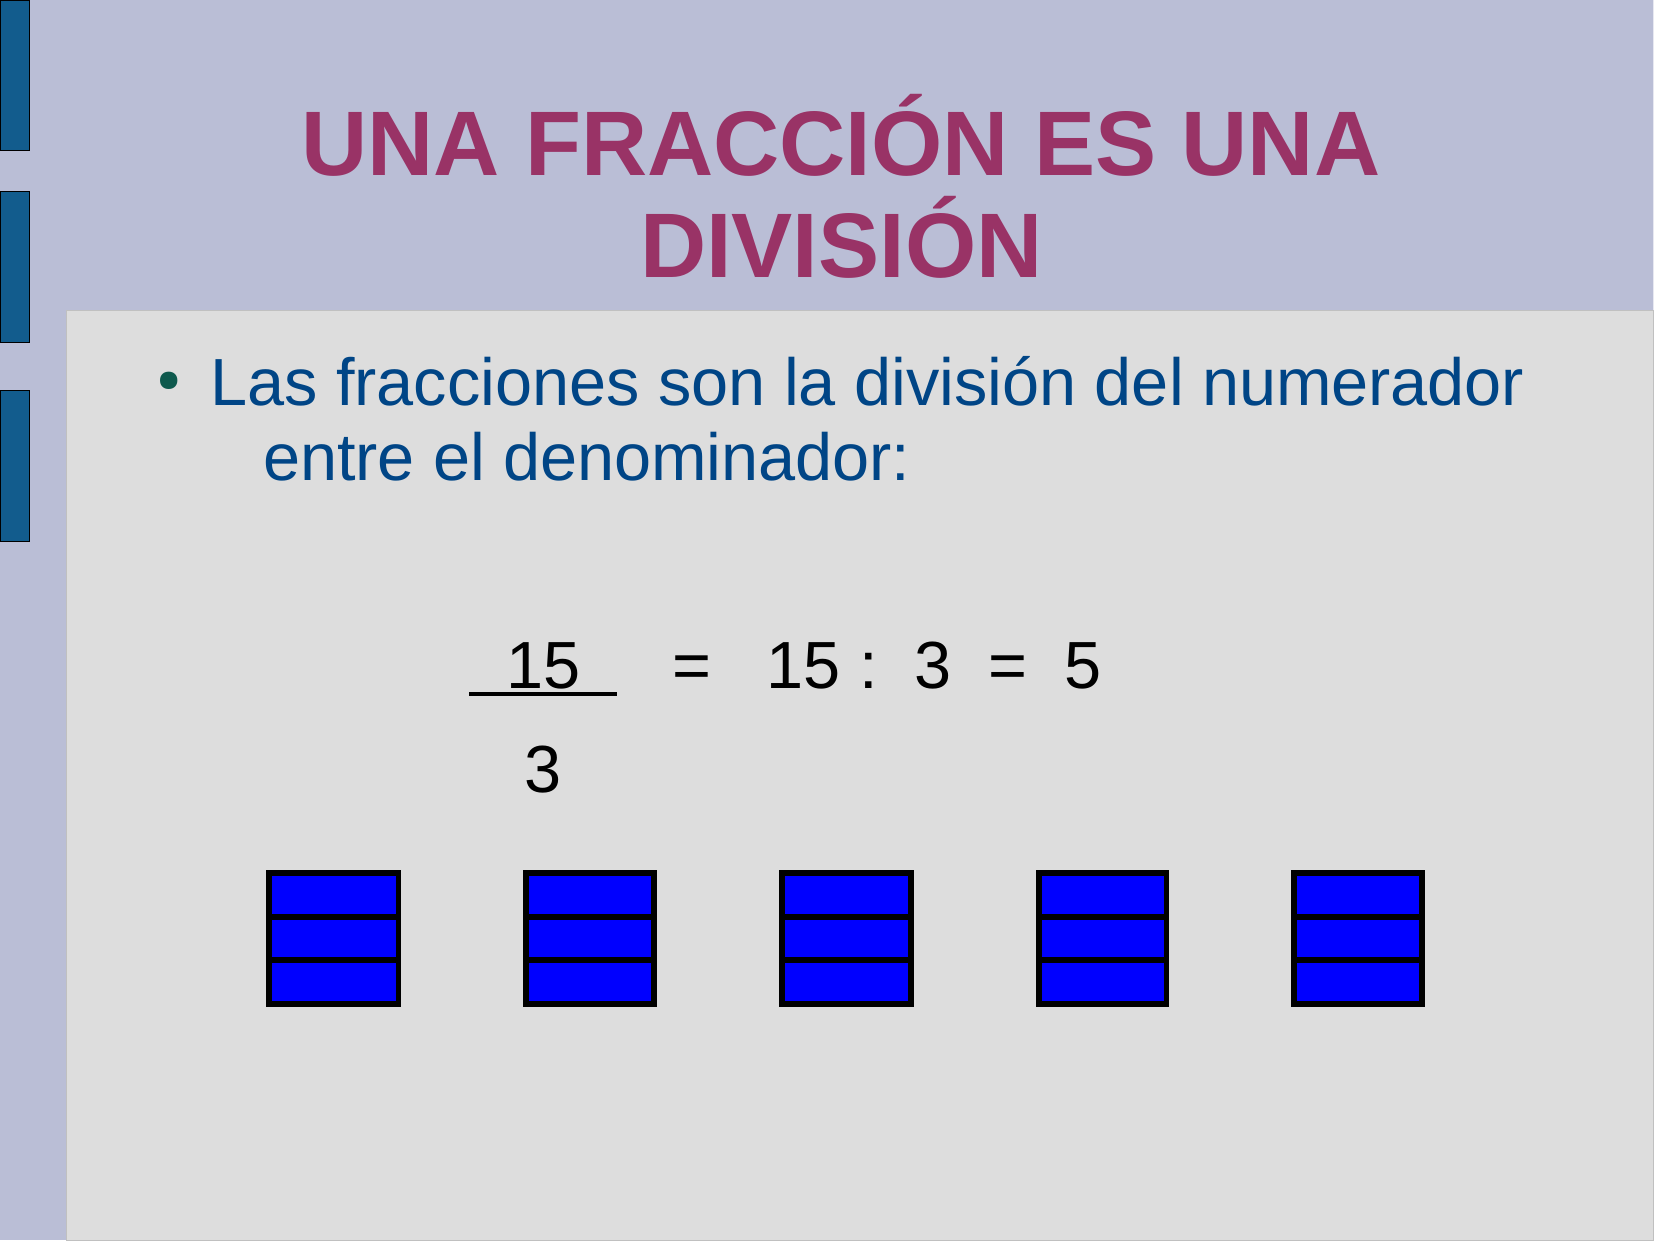

# UNA FRACCIÓN ES UNA DIVISIÓN
Las fracciones son la división del numerador entre el denominador:
 15 = 15 : 3 = 5
 3